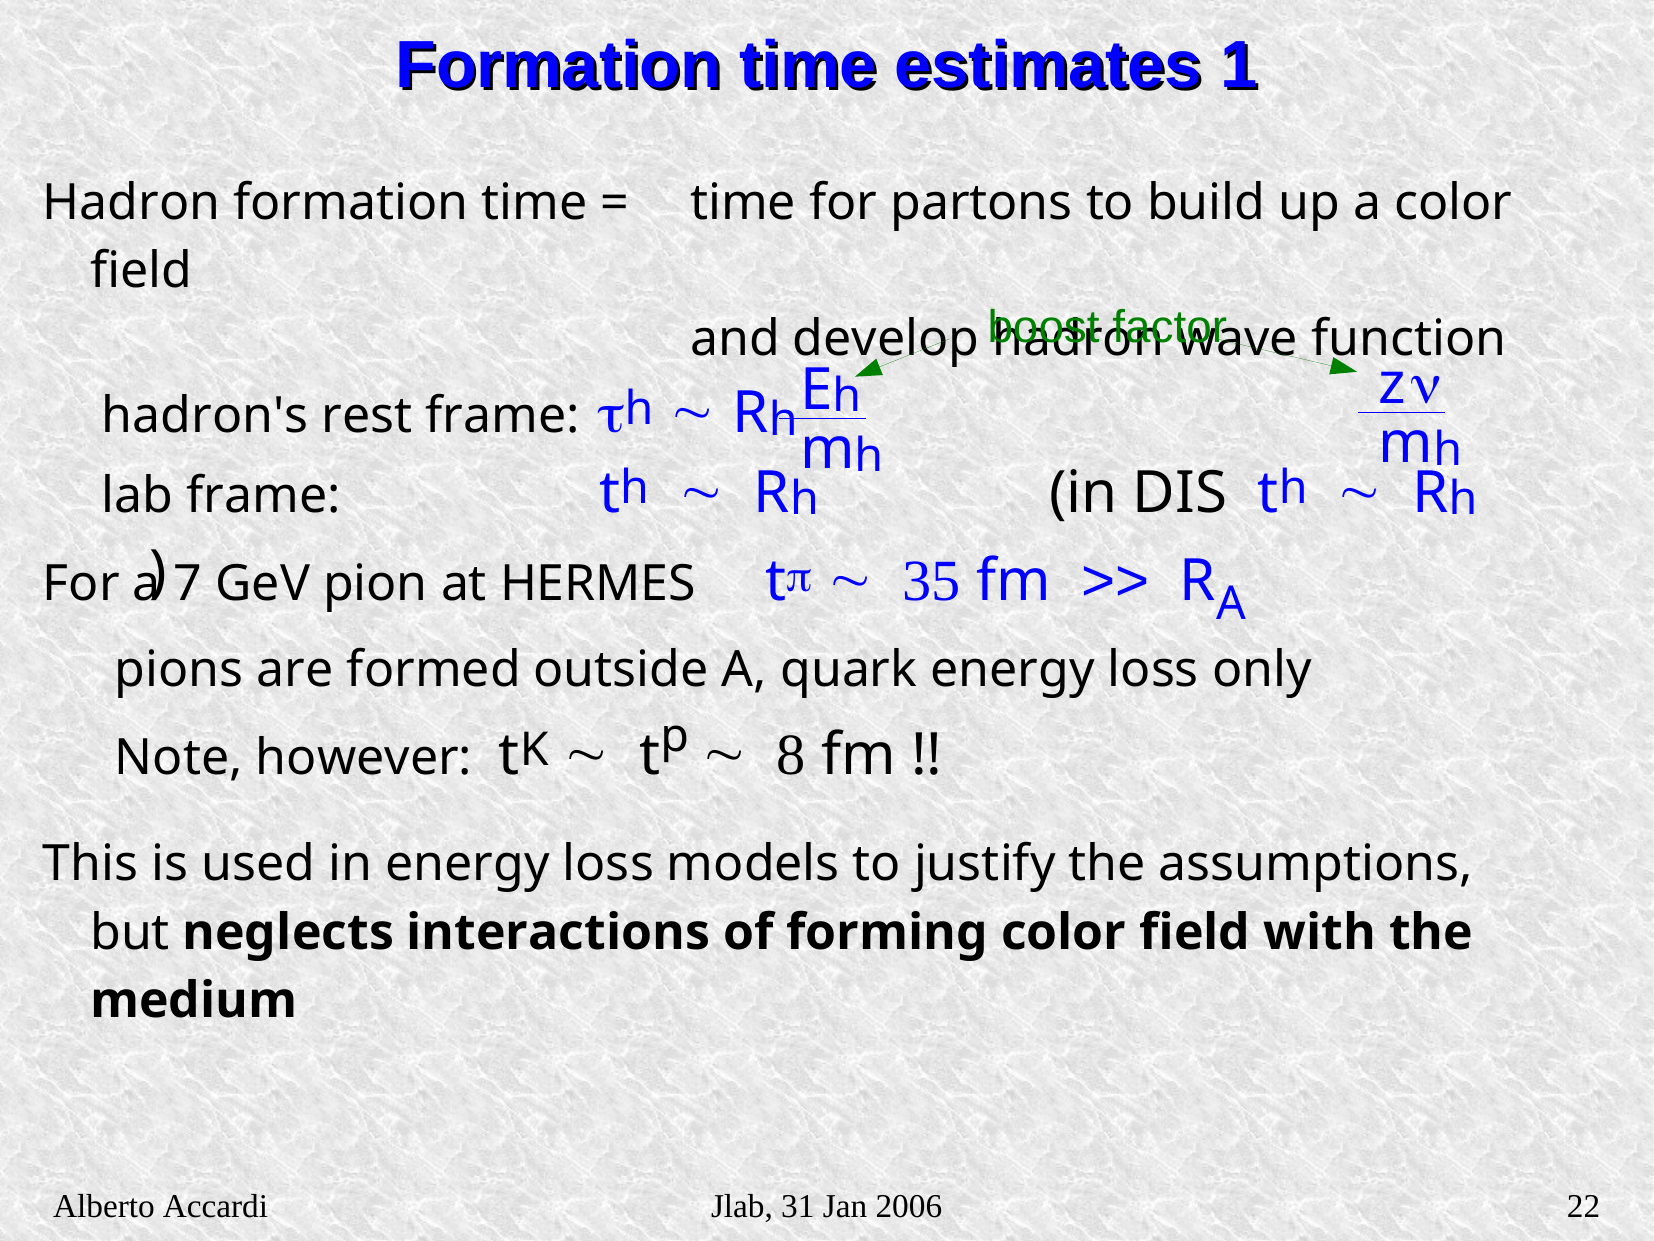

Formation time estimates 1
Hadron formation time = 	time for partons to build up a color field
								and develop hadron wave function
hadron's rest frame:	th  Rh
lab frame:				th  Rh 			(in DIS th  Rh )
boost factor
z n
Eh
mh
mh
For a 7 GeV pion at HERMES	tp  35 fm >> RA
 pions are formed outside A, quark energy loss only
 Note, however: tK  tp  8 fm !!
This is used in energy loss models to justify the assumptions,
but neglects interactions of forming color field with the medium
Alberto Accardi
Padova U.
22